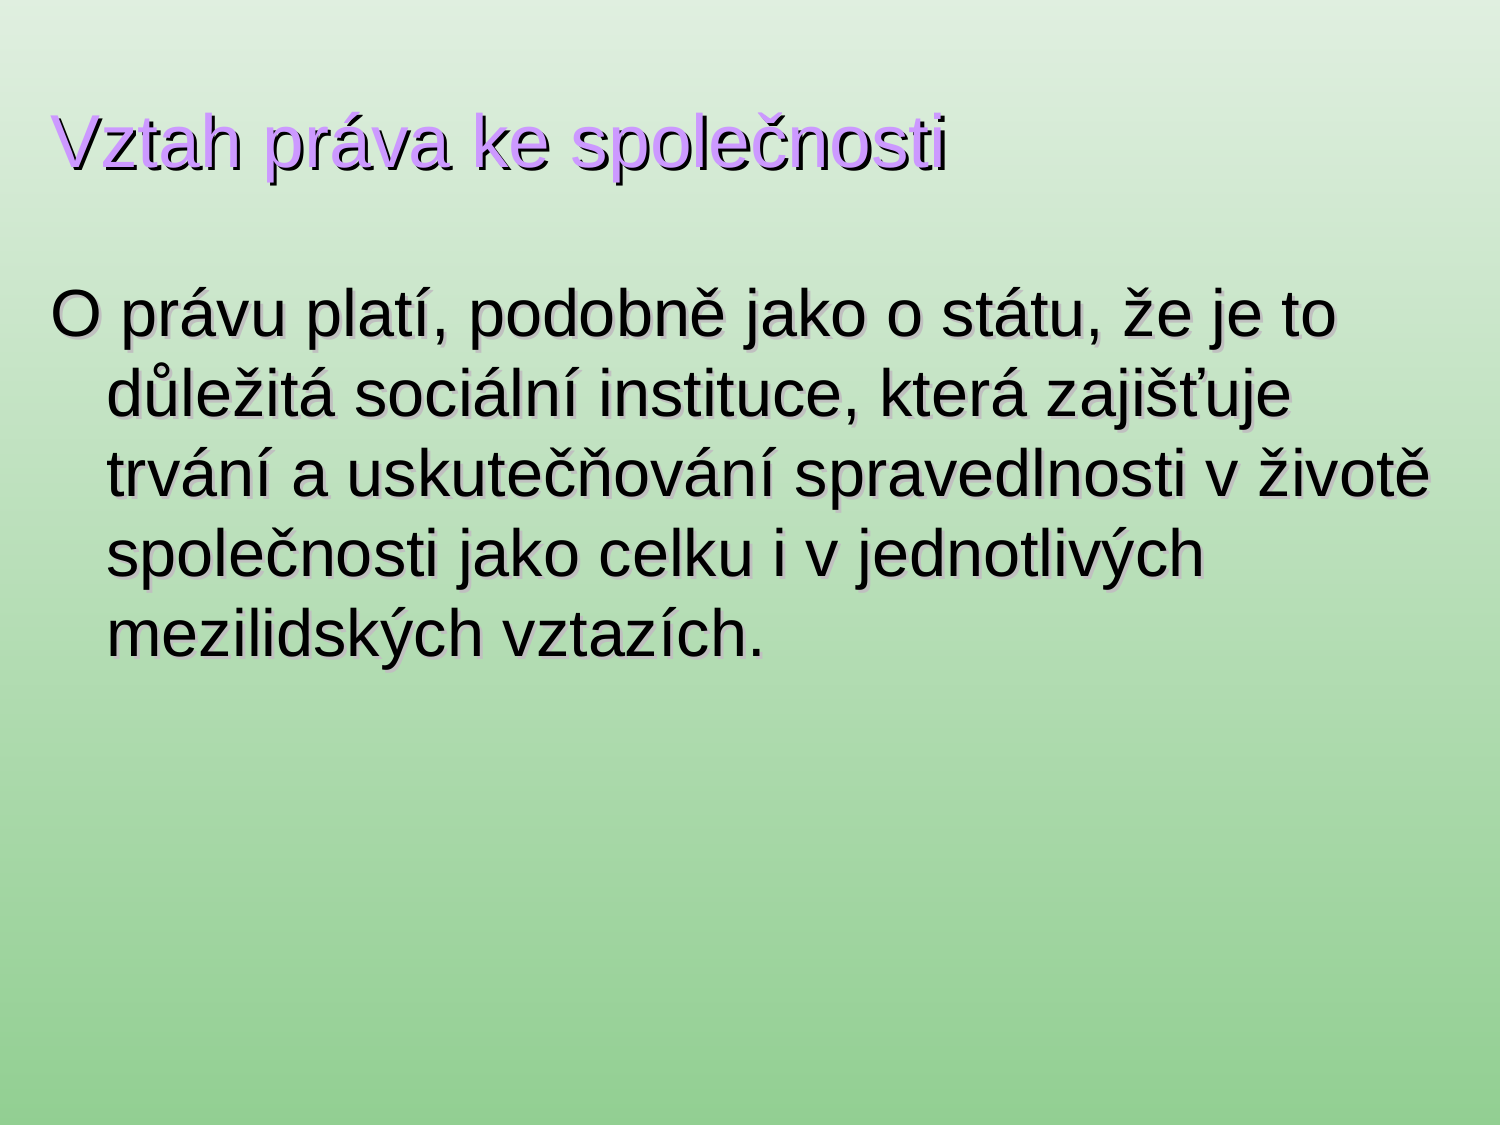

# Vztah práva ke společnosti
O právu platí, podobně jako o státu, že je to důležitá sociální instituce, která zajišťuje trvání a uskutečňování spravedlnosti v životě společnosti jako celku i v jednotlivých mezilidských vztazích.